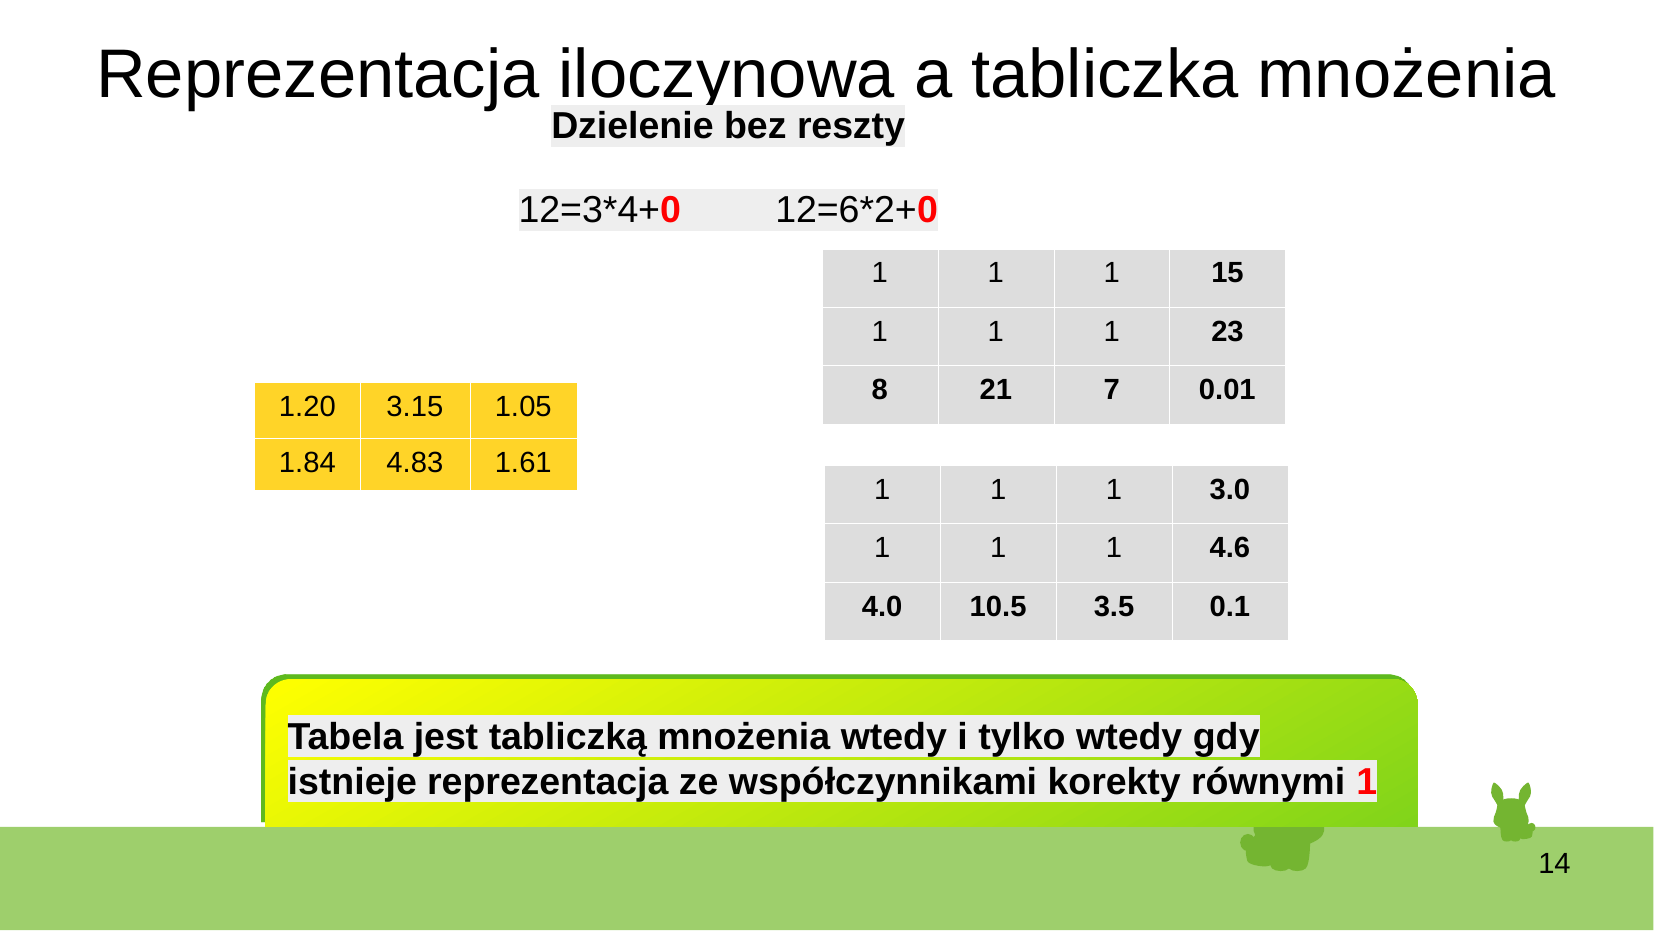

# Reprezentacja iloczynowa a tabliczka mnożenia
Dzielenie bez reszty
12=3*4+0 12=6*2+0
| 1 | 1 | 1 | 15 |
| --- | --- | --- | --- |
| 1 | 1 | 1 | 23 |
| 8 | 21 | 7 | 0.01 |
| 1.20 | 3.15 | 1.05 |
| --- | --- | --- |
| 1.84 | 4.83 | 1.61 |
| 1 | 1 | 1 | 3.0 |
| --- | --- | --- | --- |
| 1 | 1 | 1 | 4.6 |
| 4.0 | 10.5 | 3.5 | 0.1 |
Tabela jest tabliczką mnożenia wtedy i tylko wtedy gdy istnieje reprezentacja ze współczynnikami korekty równymi 1
14